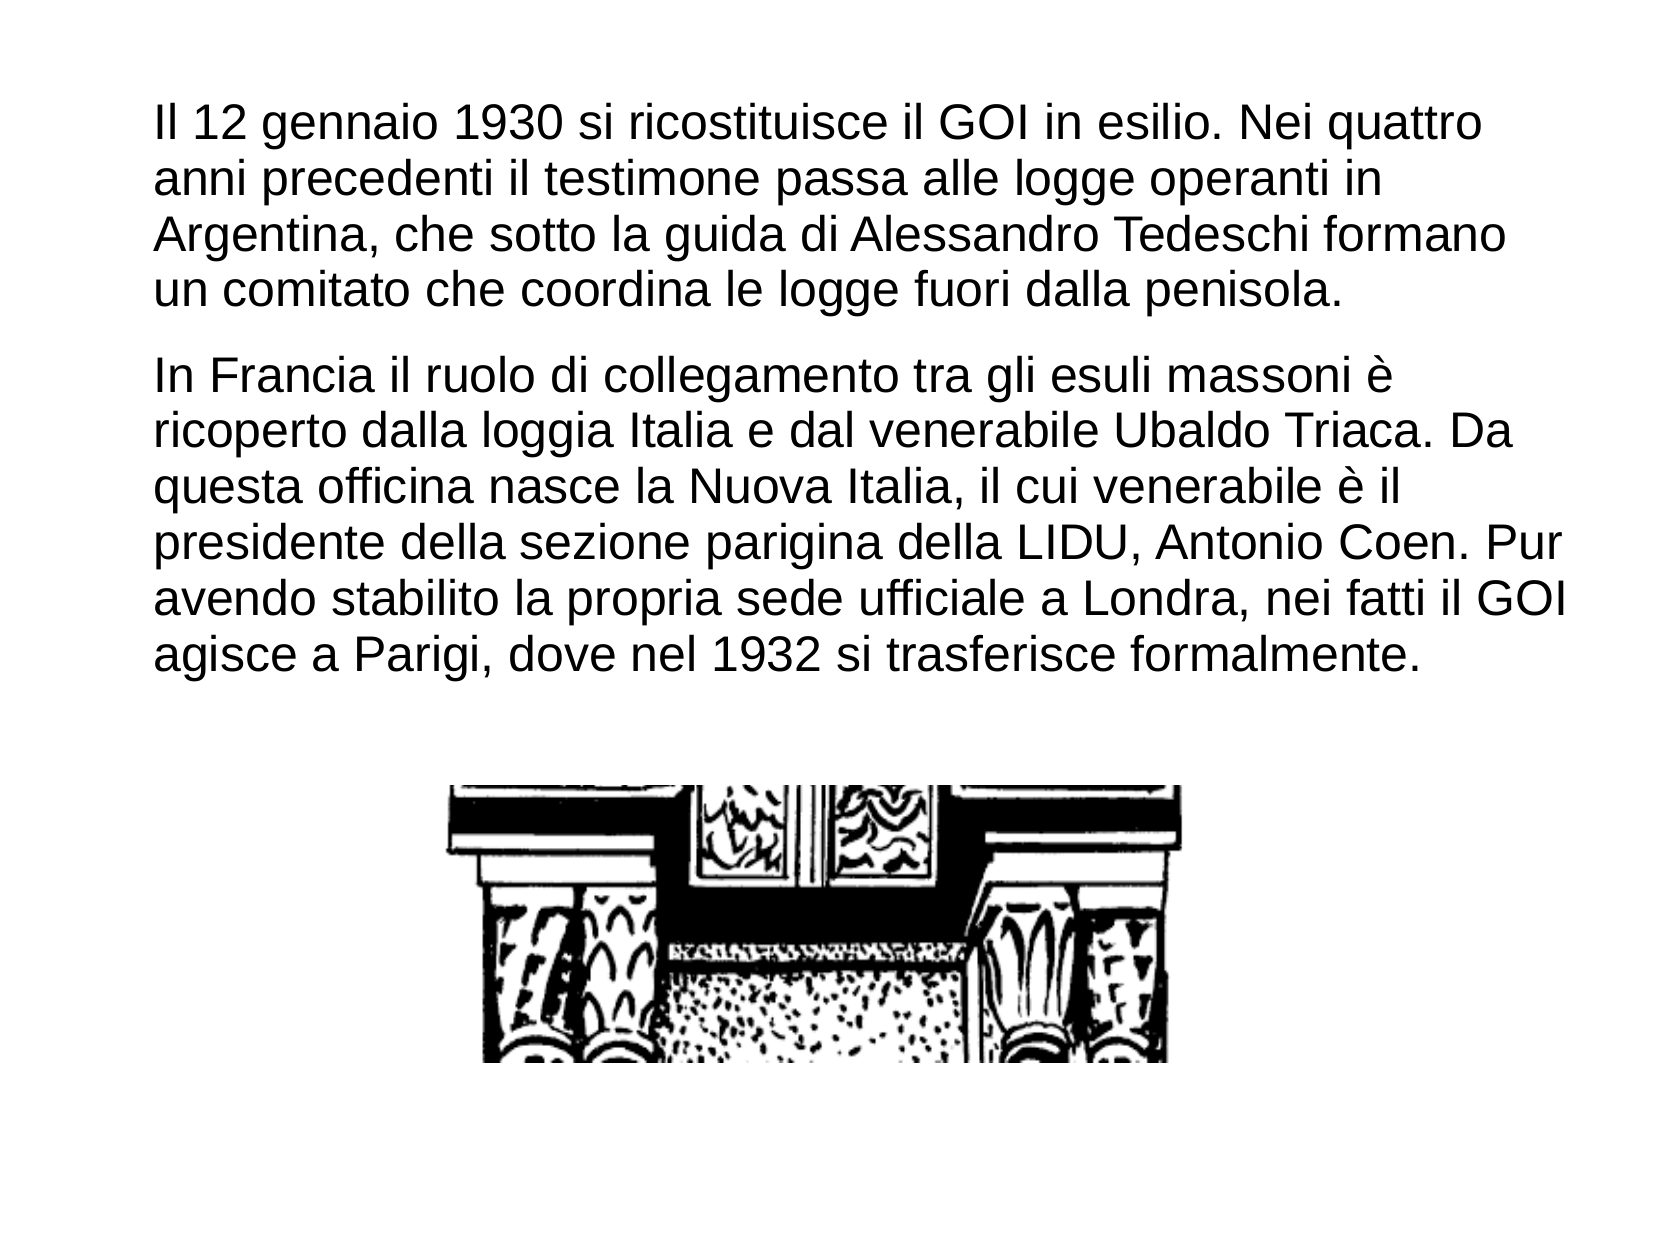

# Il 12 gennaio 1930 si ricostituisce il GOI in esilio. Nei quattro anni precedenti il testimone passa alle logge operanti in Argentina, che sotto la guida di Alessandro Tedeschi formano un comitato che coordina le logge fuori dalla penisola.
In Francia il ruolo di collegamento tra gli esuli massoni è ricoperto dalla loggia Italia e dal venerabile Ubaldo Triaca. Da questa officina nasce la Nuova Italia, il cui venerabile è il presidente della sezione parigina della LIDU, Antonio Coen. Pur avendo stabilito la propria sede ufficiale a Londra, nei fatti il GOI agisce a Parigi, dove nel 1932 si trasferisce formalmente.